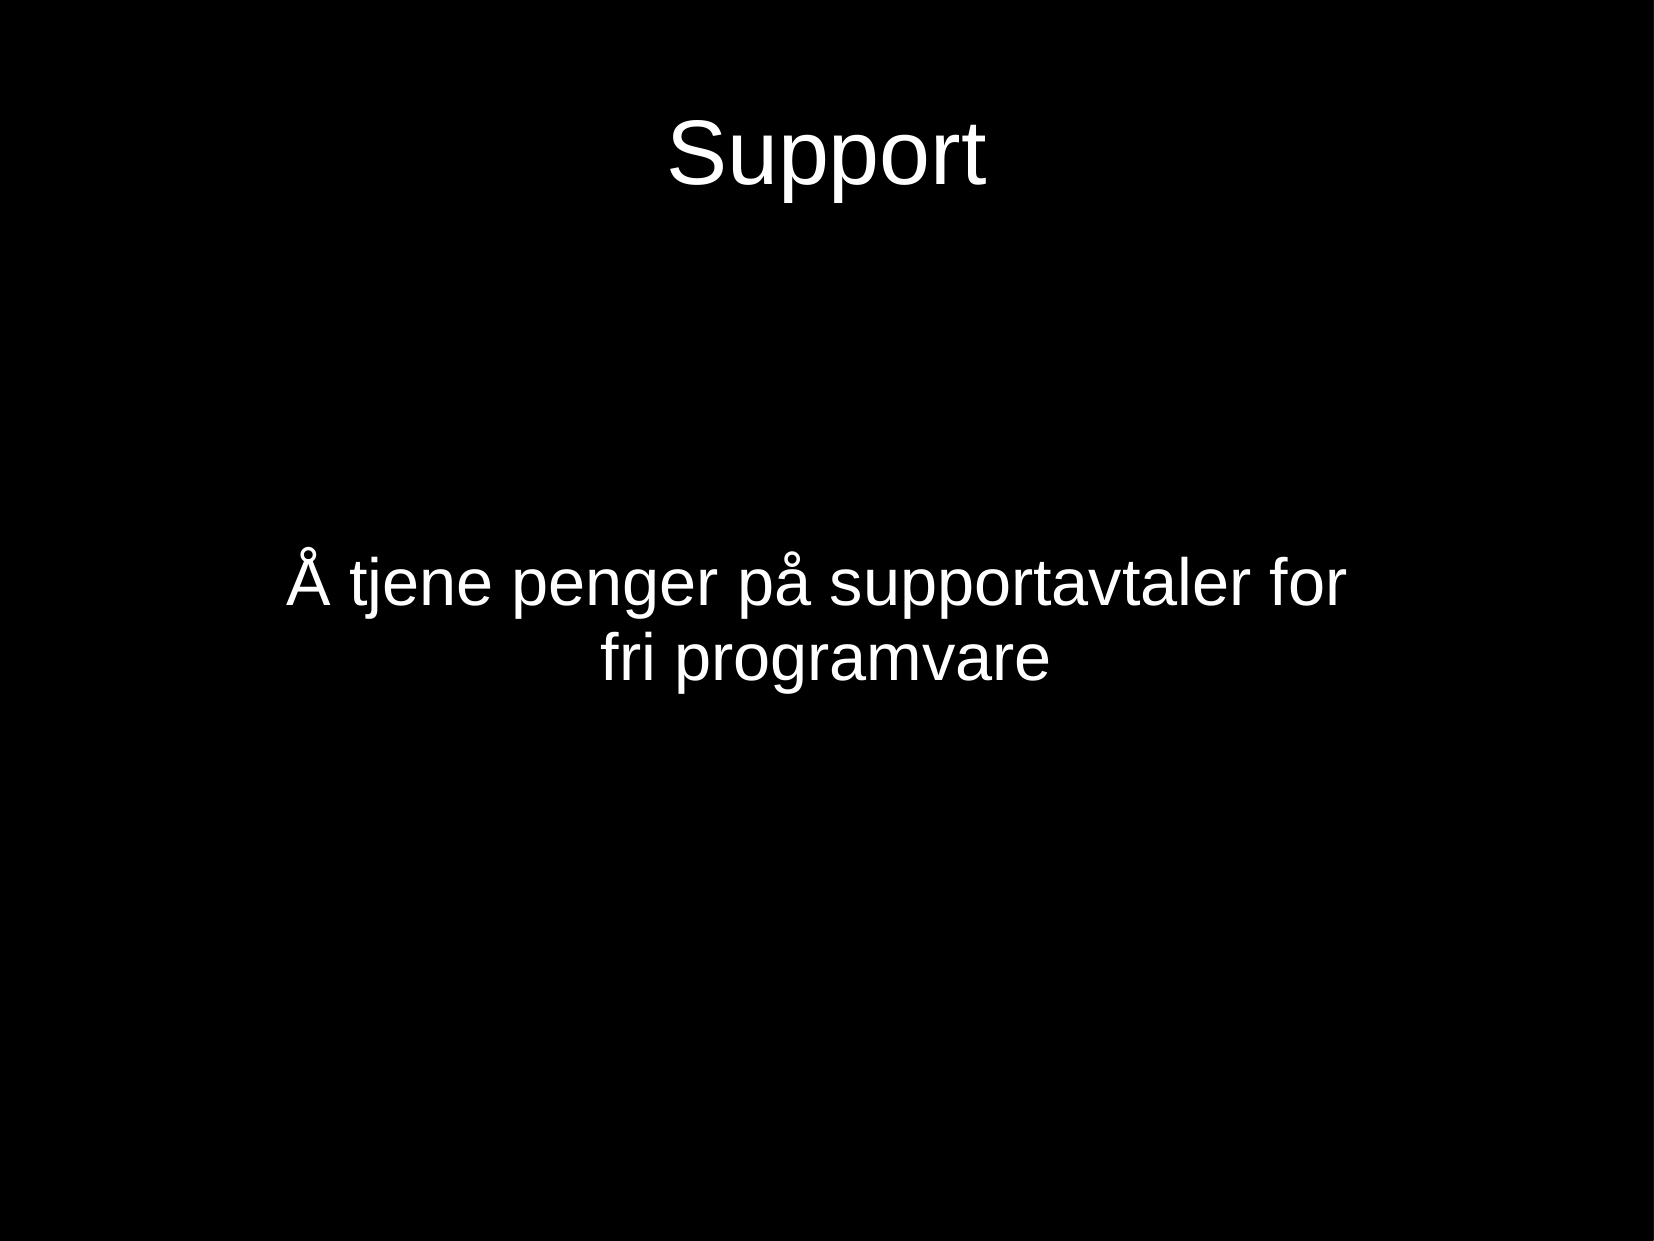

Å tjene penger på supportavtaler for
fri programvare
# Support